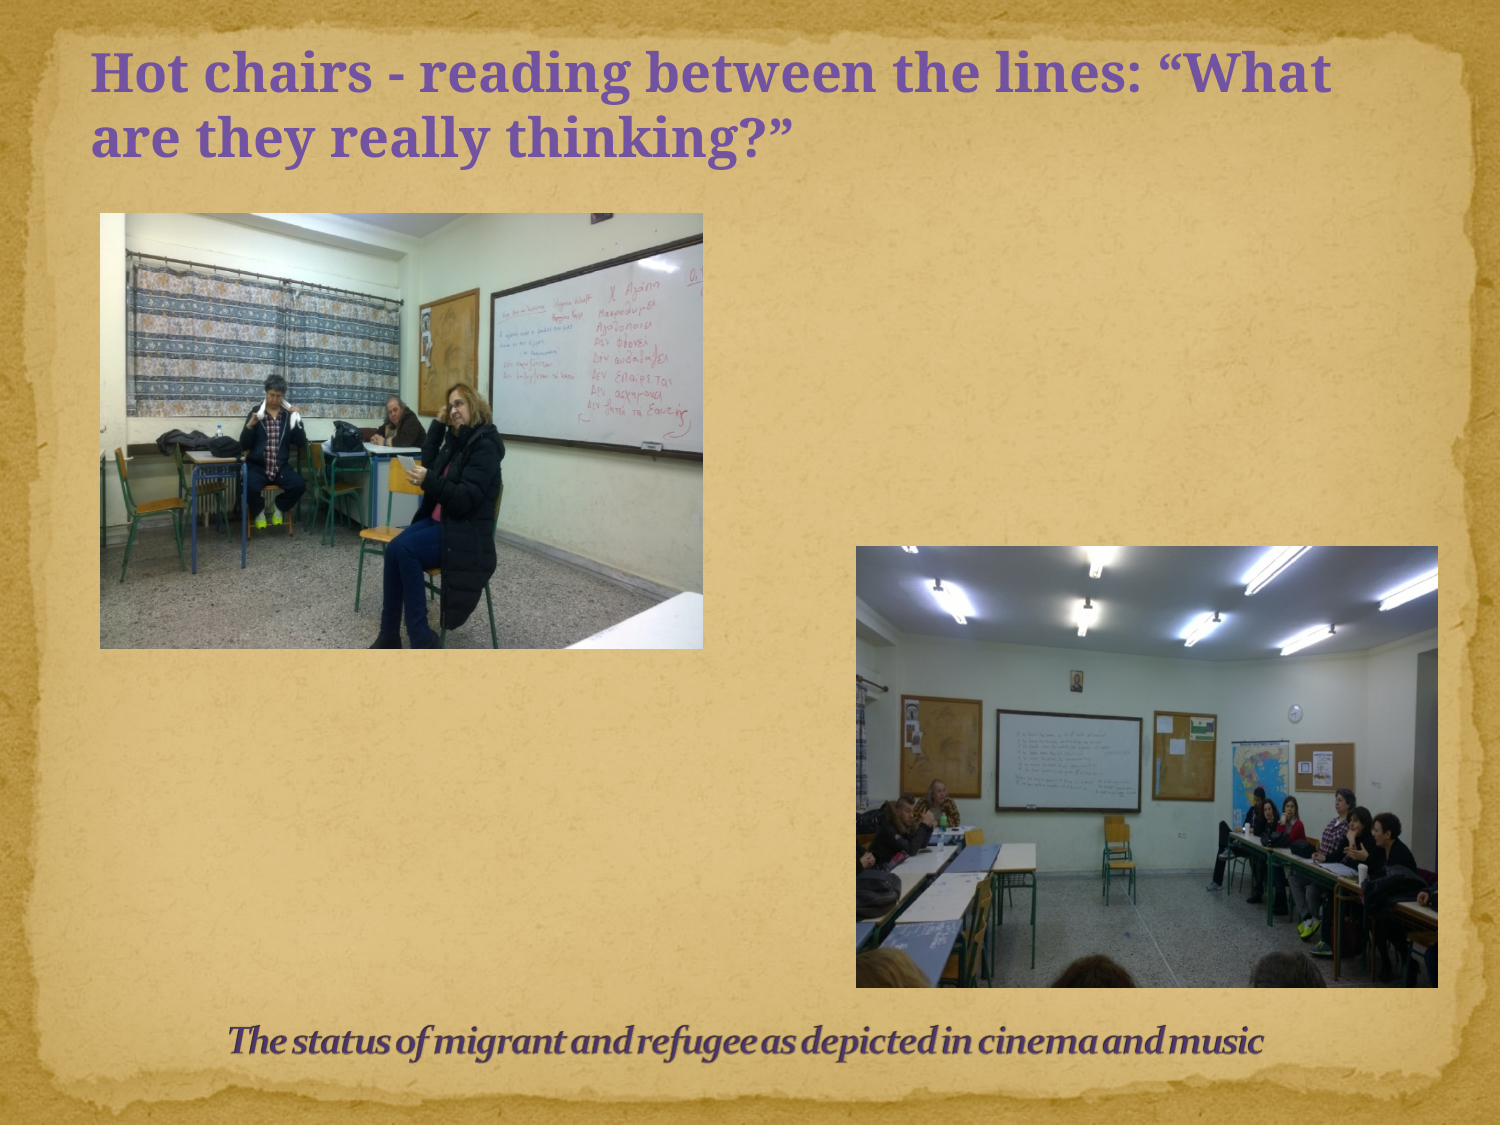

# Hot chairs - reading between the lines: “What are they really thinking?”